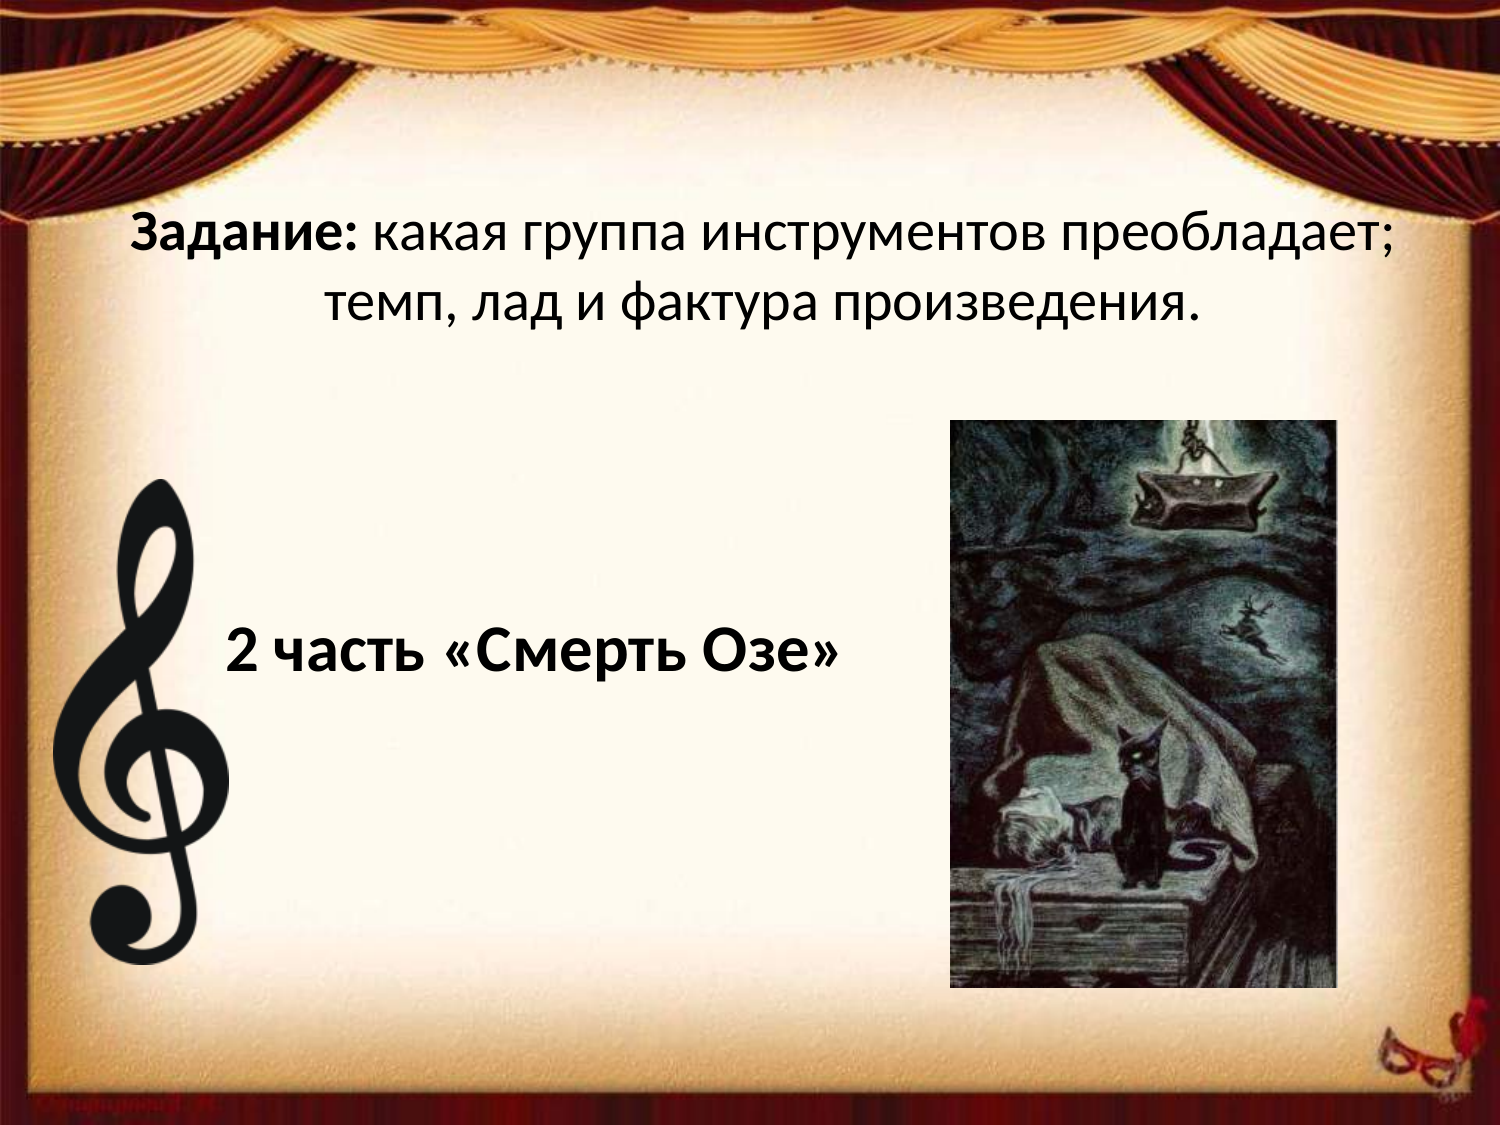

# Задание: какая группа инструментов преобладает; темп, лад и фактура произведения.
2 часть «Смерть Озе»